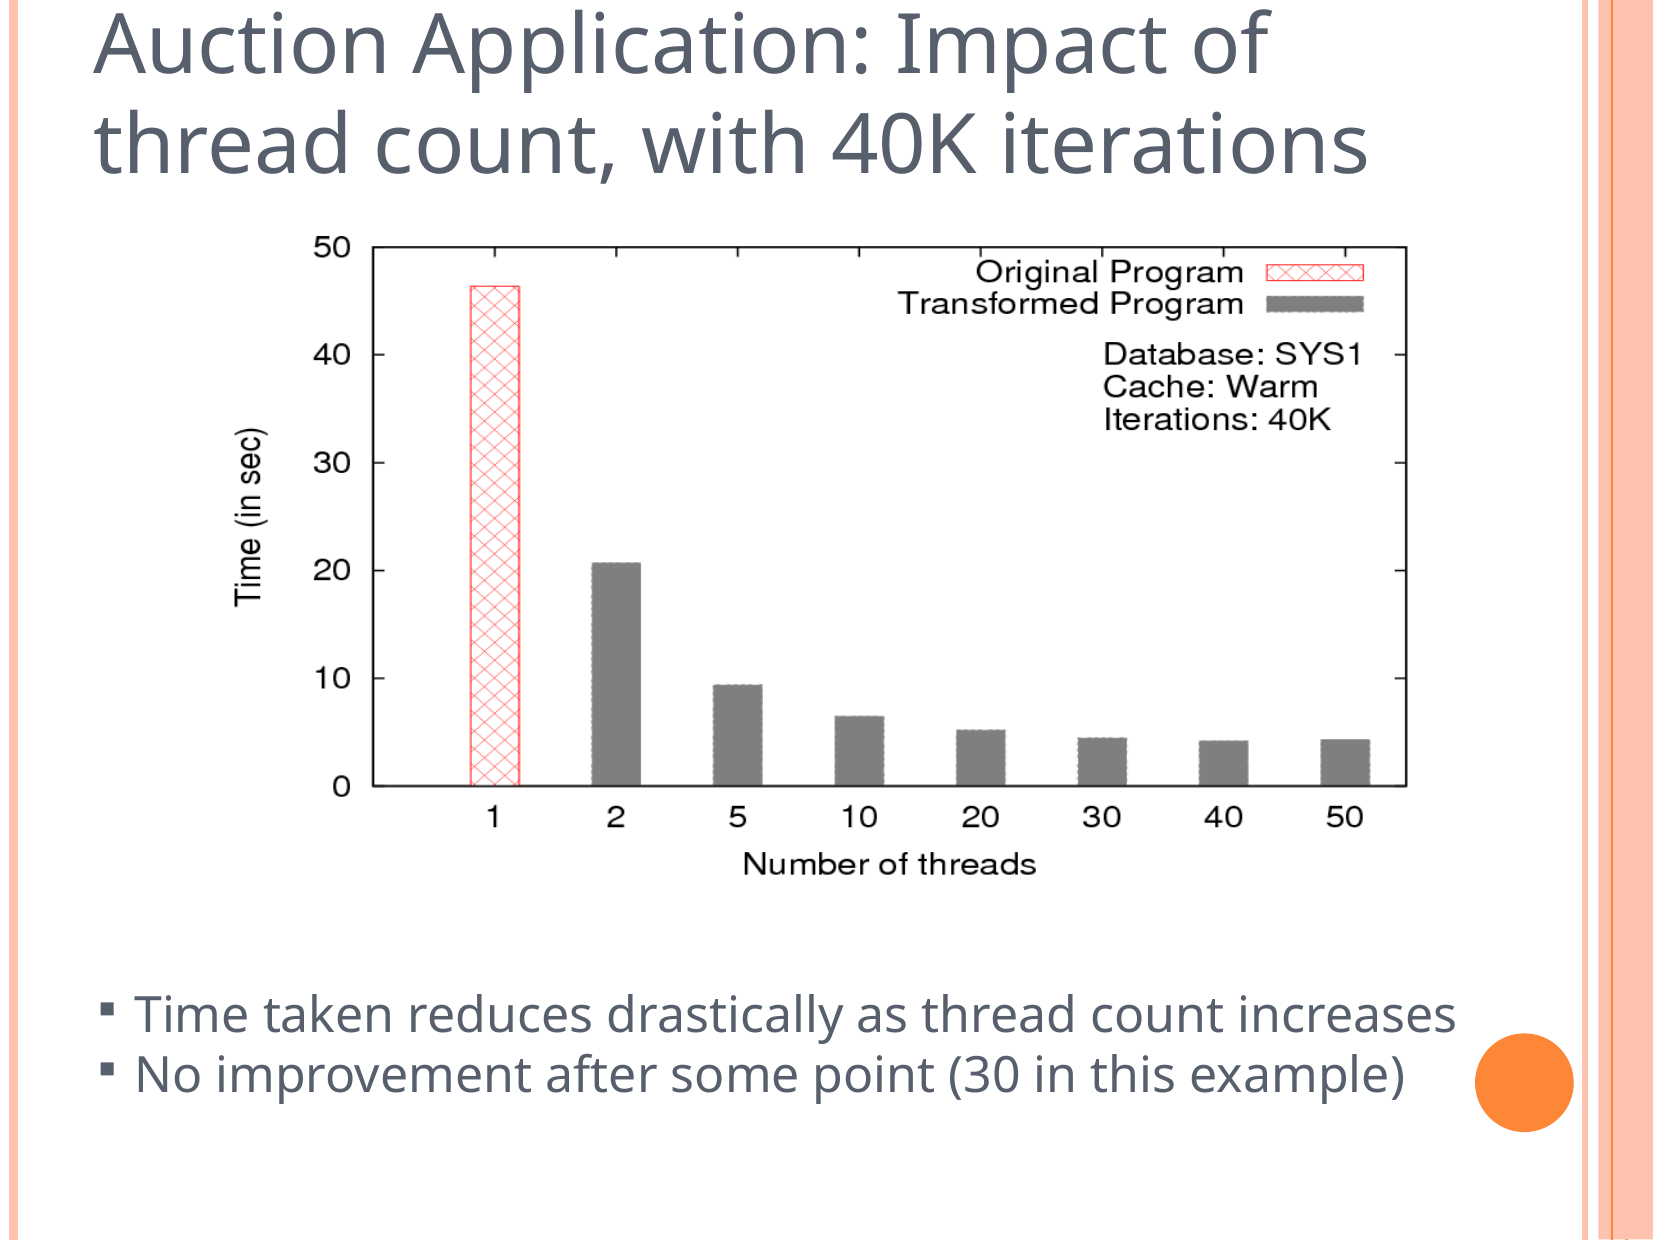

Auction Application: Impact of thread count, with 40K iterations
Time taken reduces drastically as thread count increases
No improvement after some point (30 in this example)